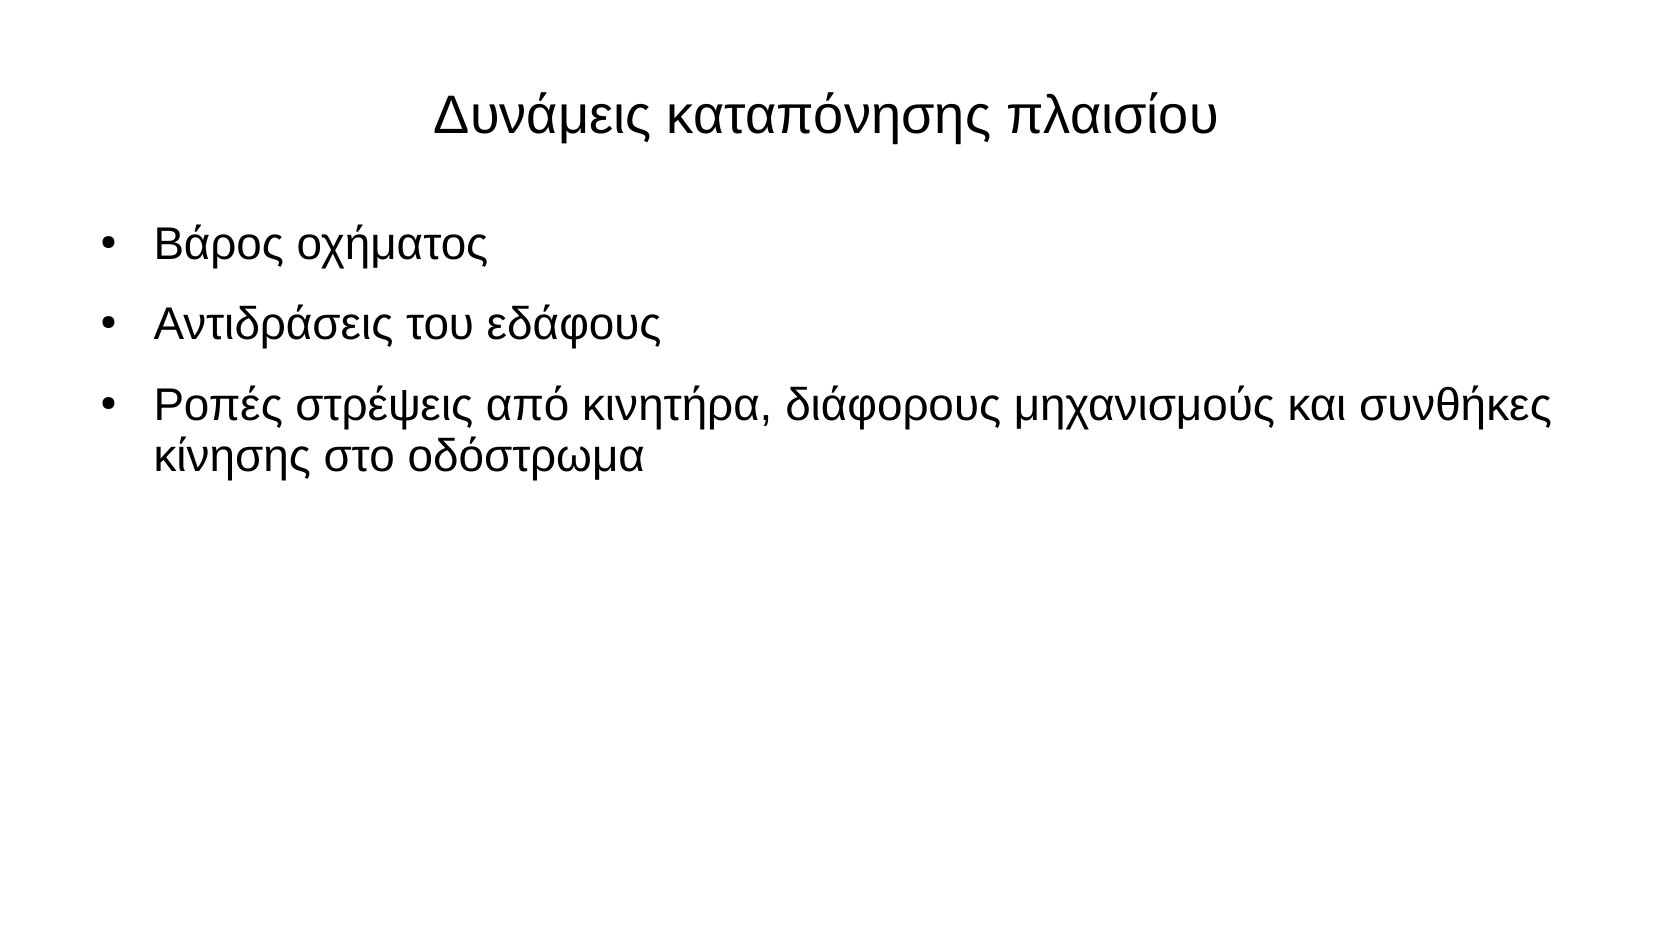

# Δυνάμεις καταπόνησης πλαισίου
Βάρος οχήματος
Αντιδράσεις του εδάφους
Ροπές στρέψεις από κινητήρα, διάφορους μηχανισμούς και συνθήκες κίνησης στο οδόστρωμα